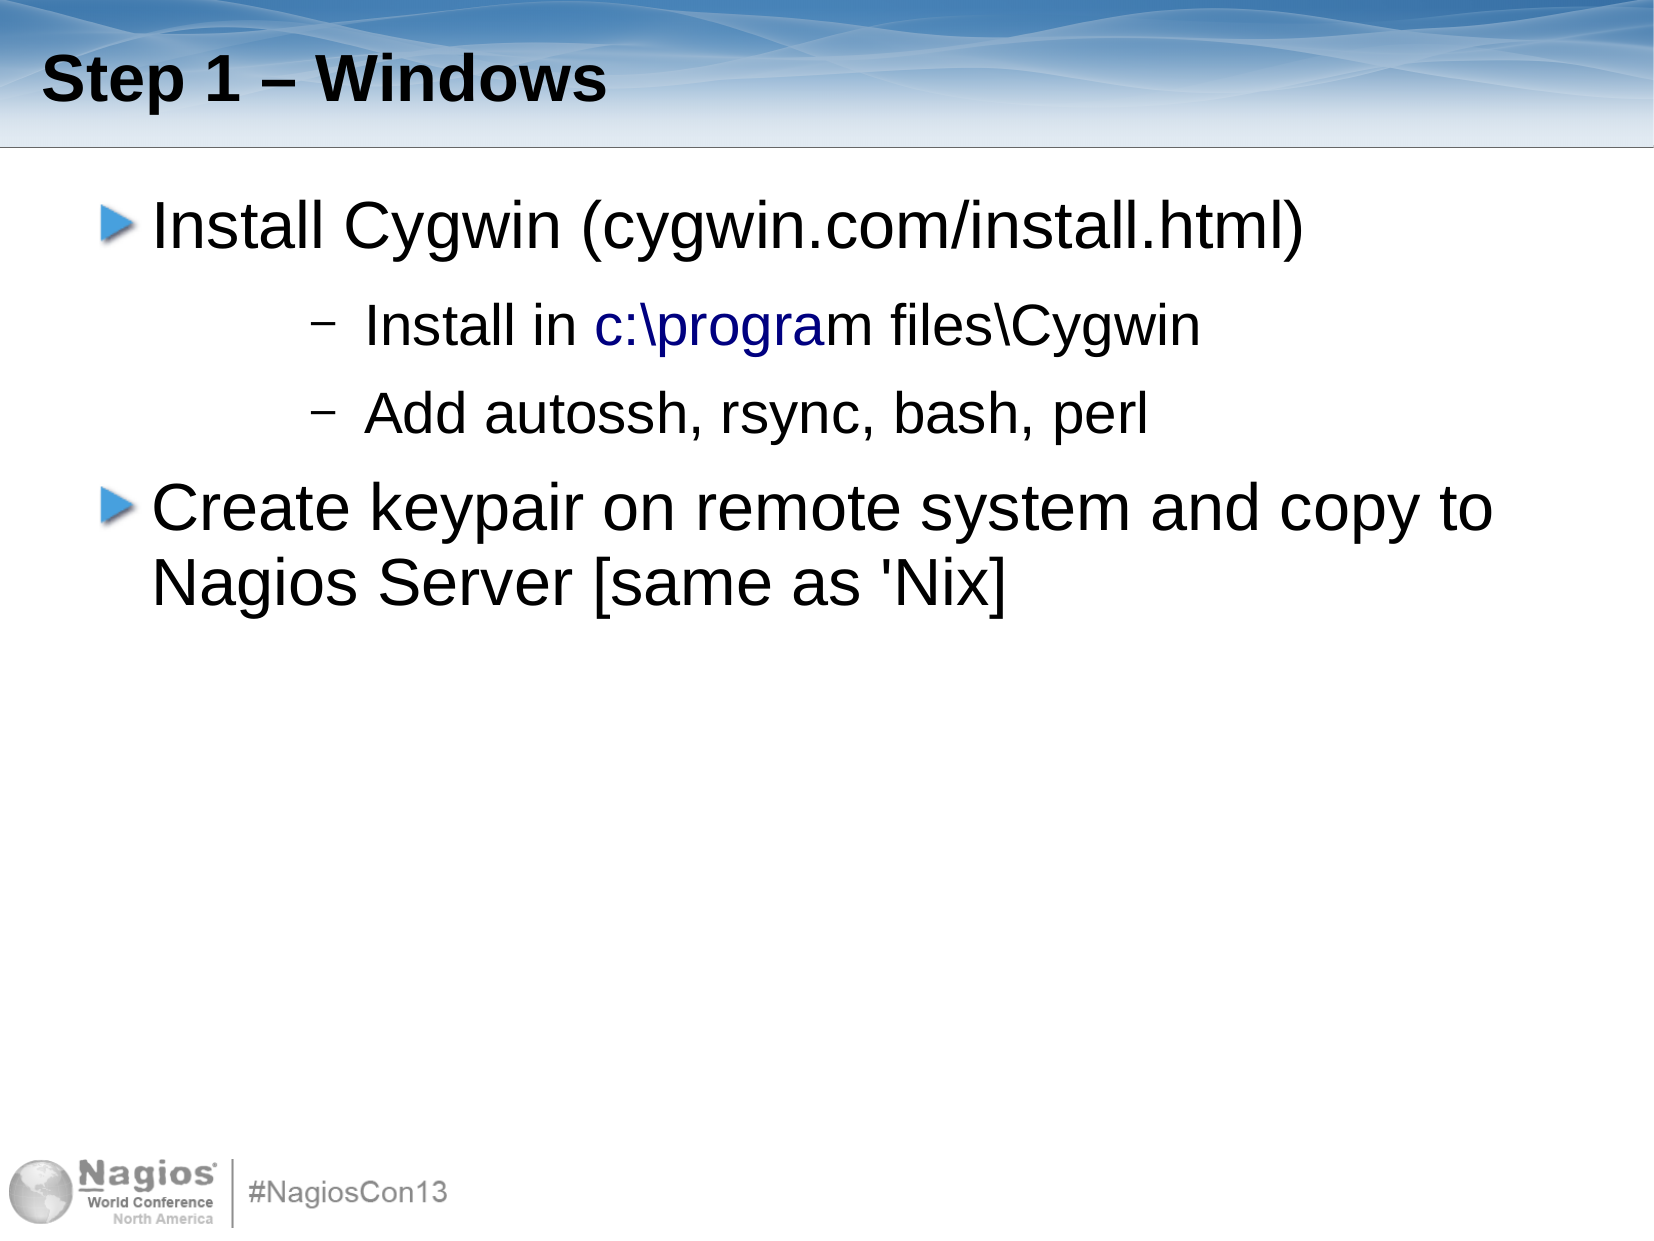

# Step 1 – Windows
Install Cygwin (cygwin.com/install.html)
Install in c:\program files\Cygwin
Add autossh, rsync, bash, perl
Create keypair on remote system and copy to Nagios Server [same as 'Nix]